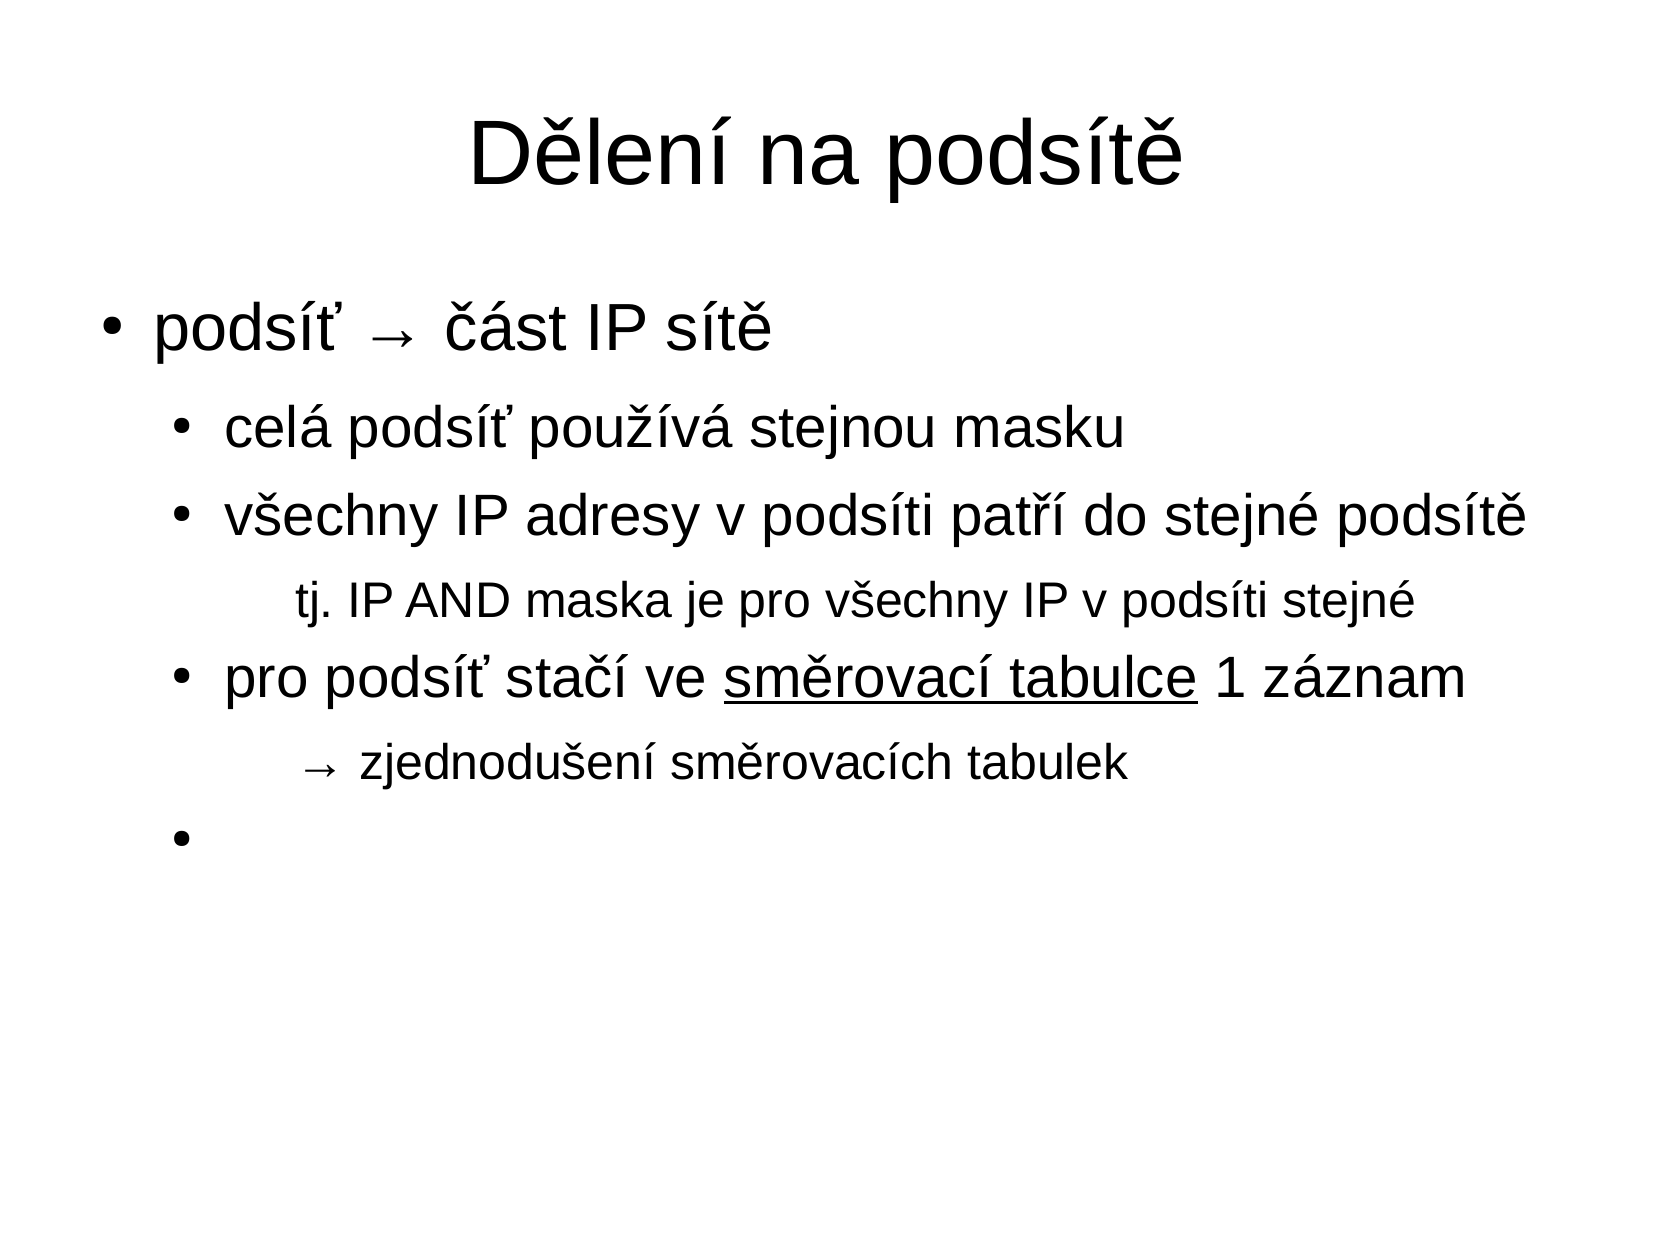

# Dělení na podsítě
podsíť → část IP sítě
celá podsíť používá stejnou masku
všechny IP adresy v podsíti patří do stejné podsítě
tj. IP AND maska je pro všechny IP v podsíti stejné
pro podsíť stačí ve směrovací tabulce 1 záznam
→ zjednodušení směrovacích tabulek